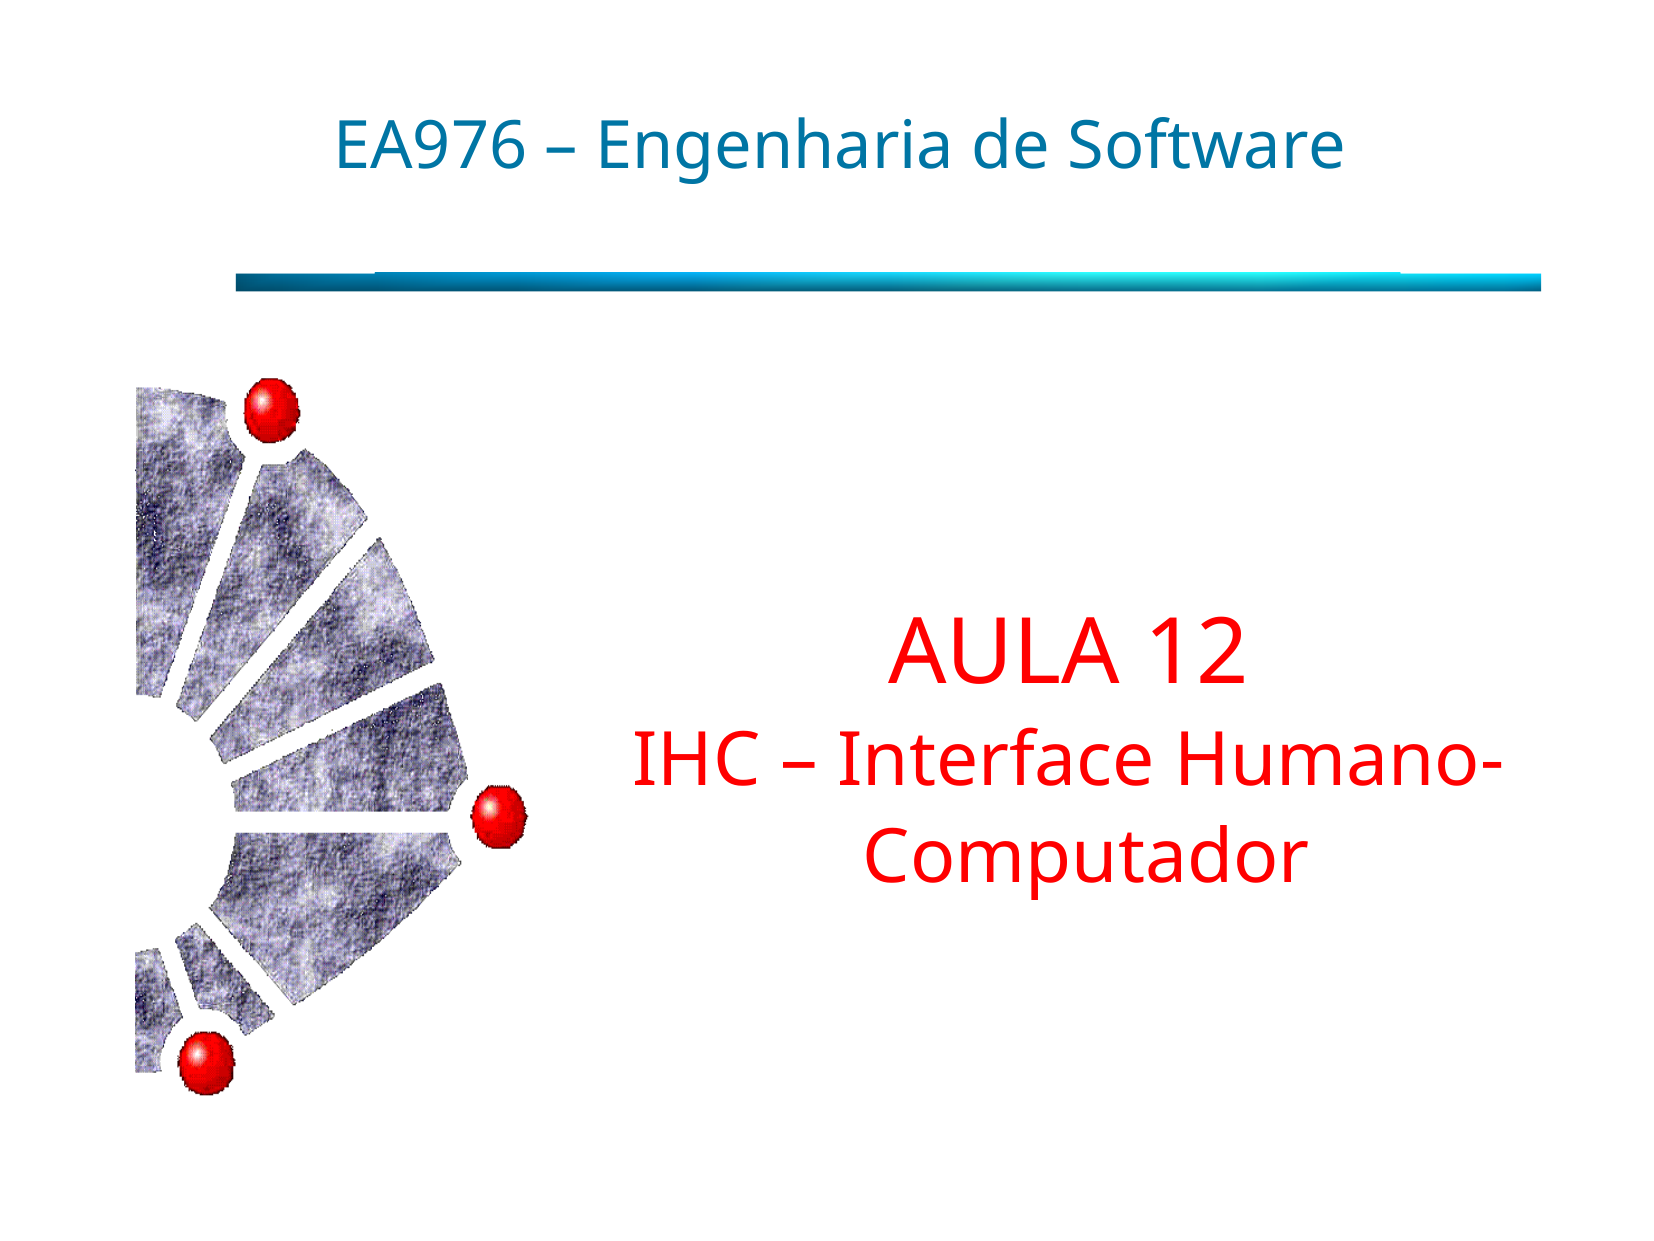

# EA976 – Engenharia de Software
AULA 12
IHC – Interface Humano-Computador